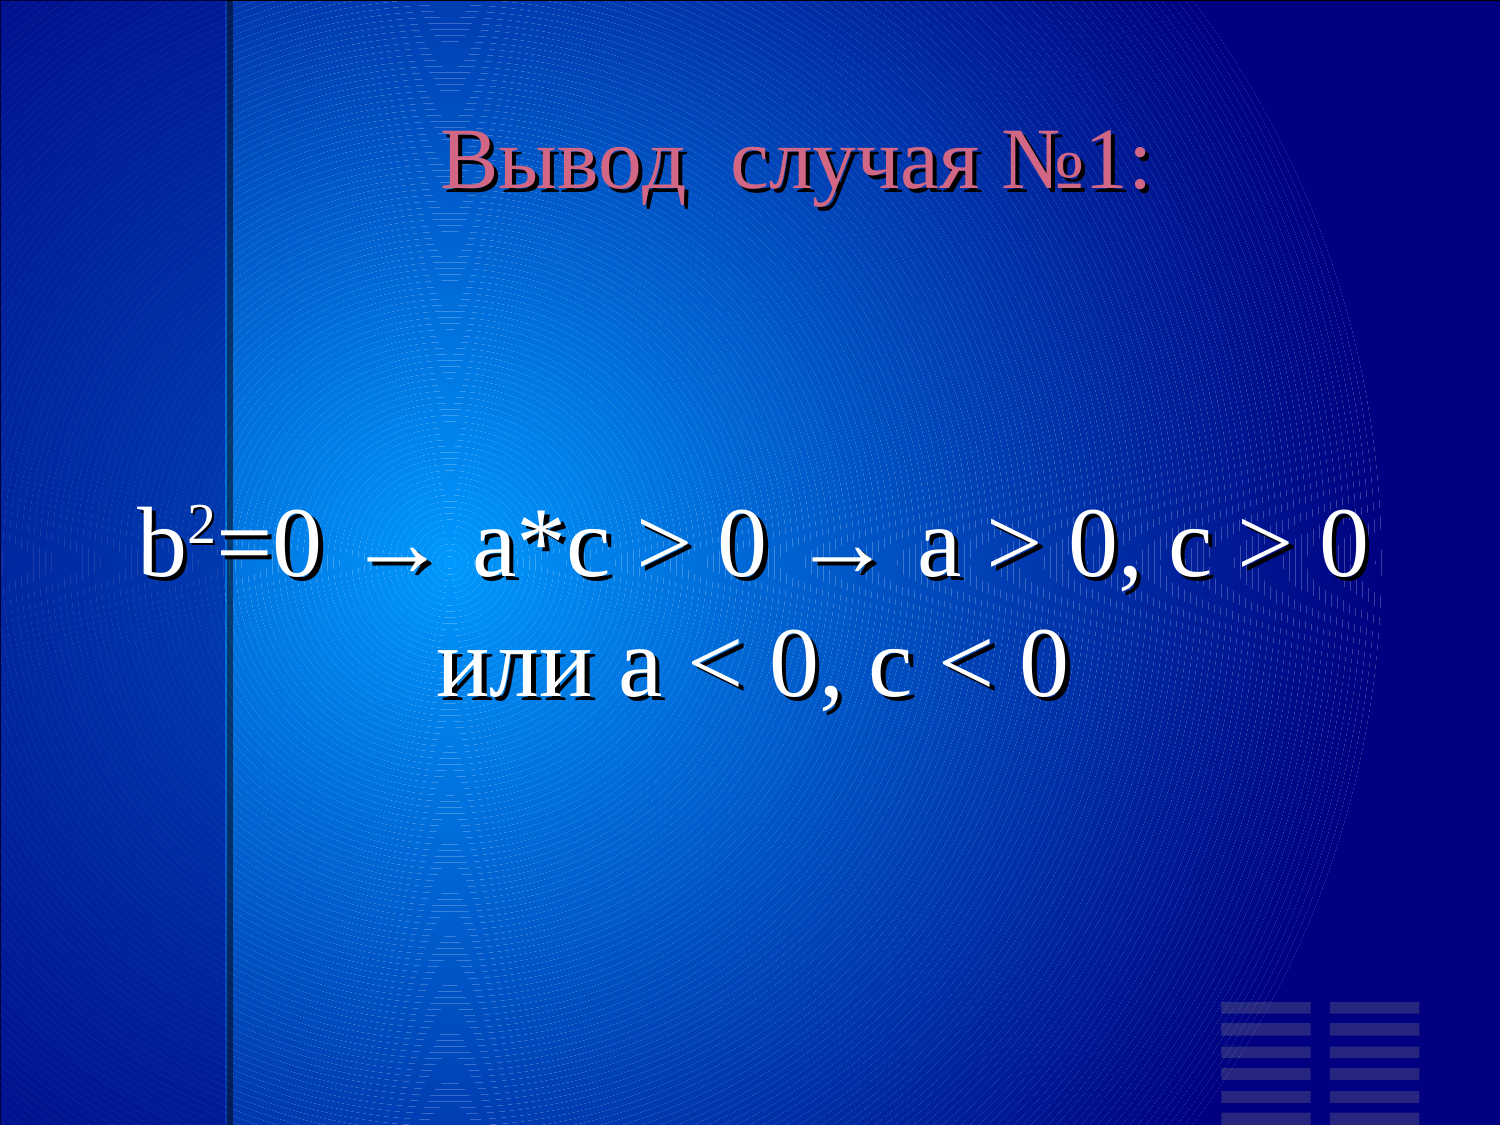

# Вывод случая №1:
b2=0 → a*c > 0 → a > 0, c > 0 или а < 0, с < 0